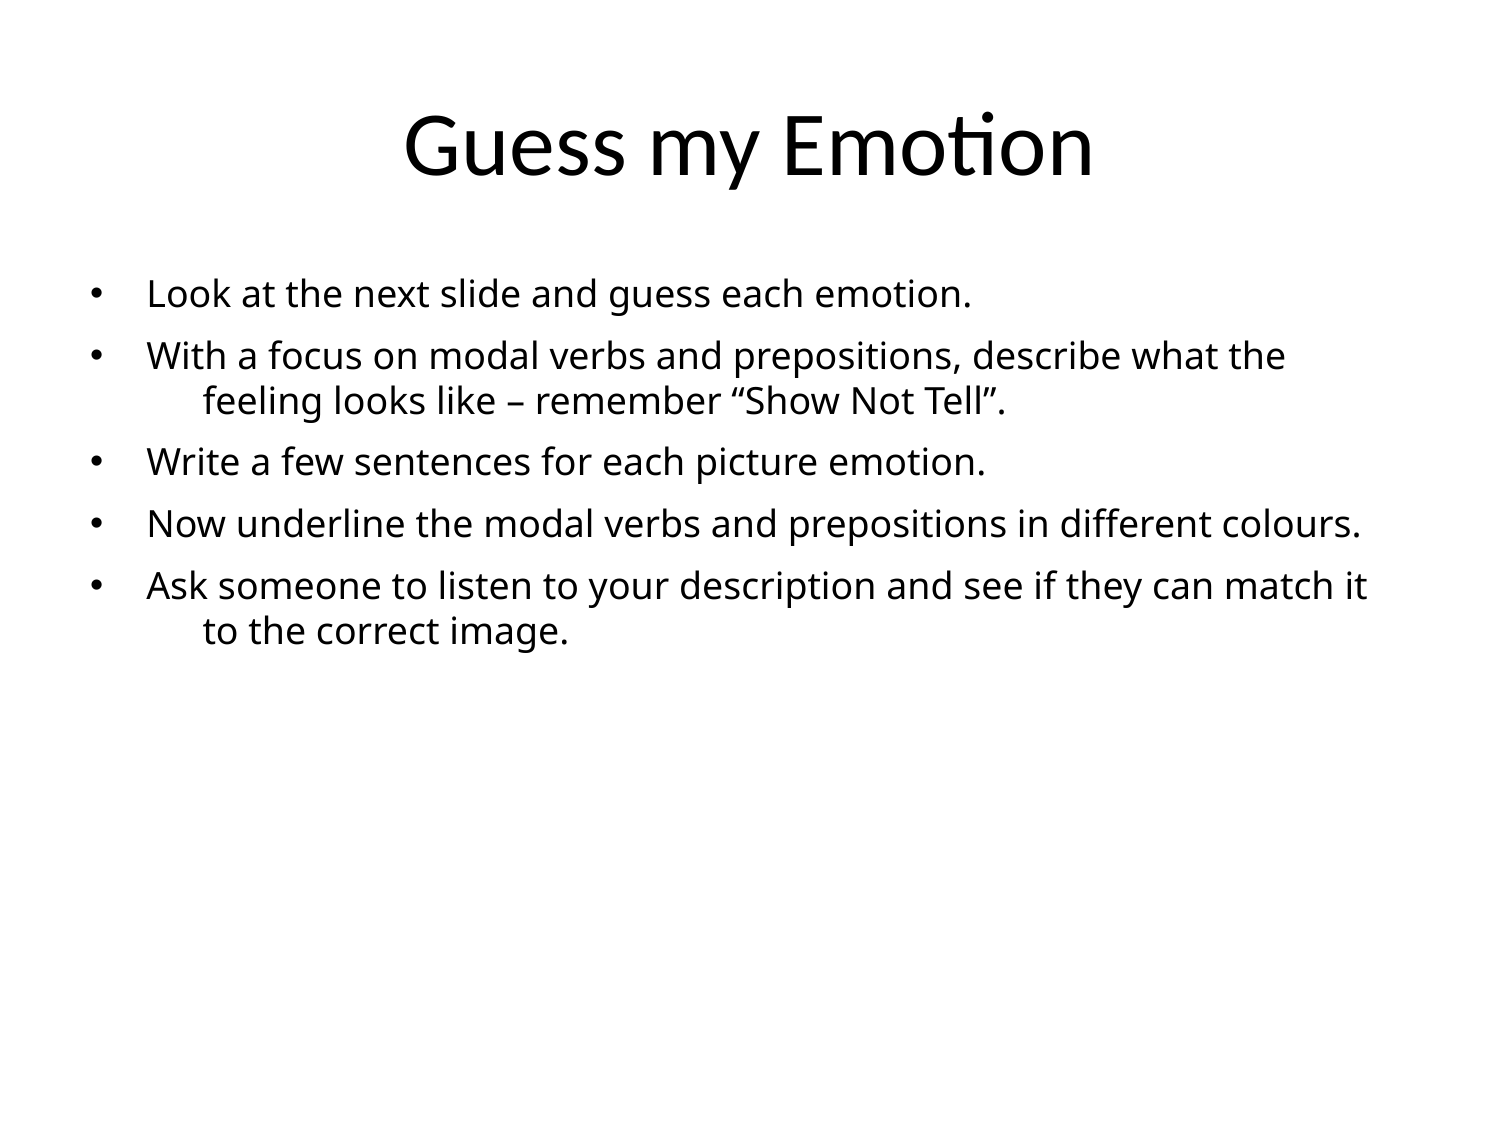

# Guess my Emotion
Look at the next slide and guess each emotion.
With a focus on modal verbs and prepositions, describe what the feeling looks like – remember “Show Not Tell”.
Write a few sentences for each picture emotion.
Now underline the modal verbs and prepositions in different colours.
Ask someone to listen to your description and see if they can match it to the correct image.